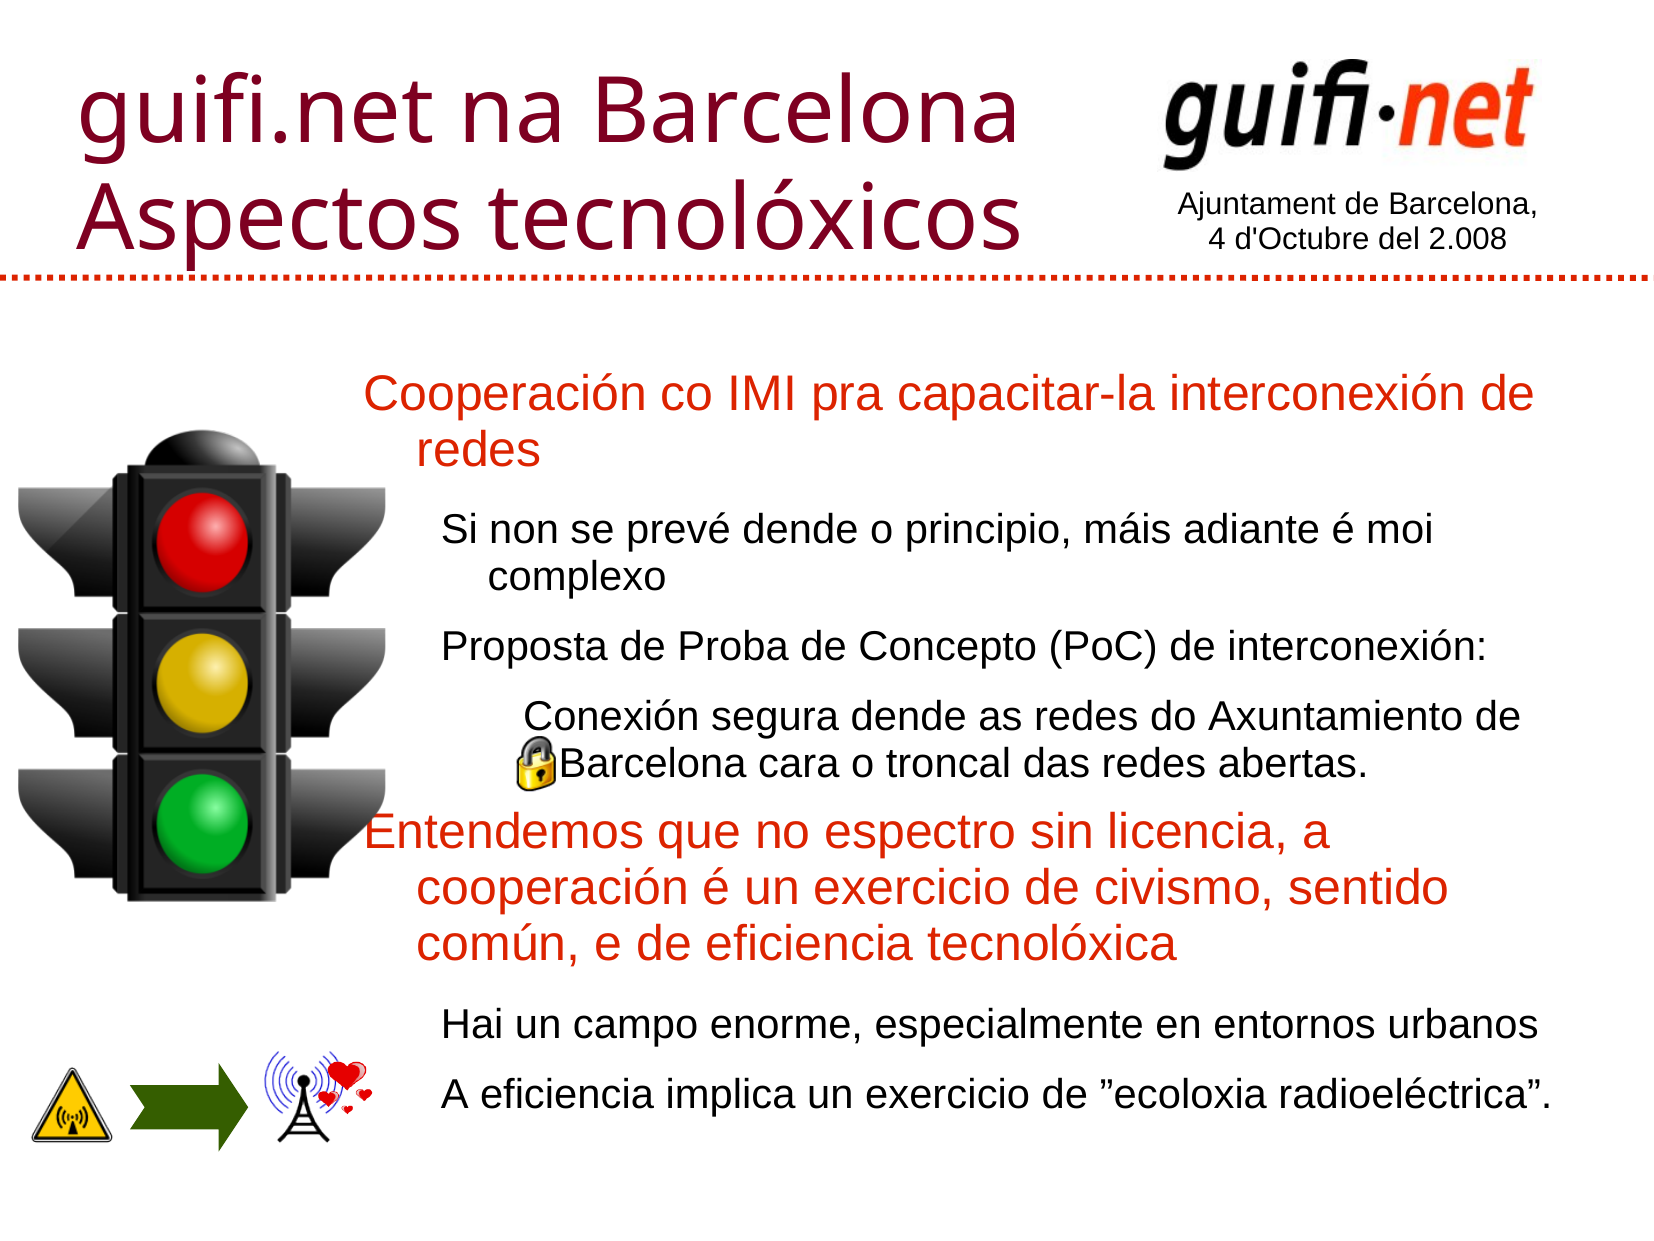

guifi.net na Barcelona
Aspectos tecnolóxicos
Cooperación co IMI pra capacitar-la interconexión de redes
Si non se prevé dende o principio, máis adiante é moi complexo
Proposta de Proba de Concepto (PoC) de interconexión:
Conexión segura dende as redes do Axuntamiento de Barcelona cara o troncal das redes abertas.
Entendemos que no espectro sin licencia, a cooperación é un exercicio de civismo, sentido común, e de eficiencia tecnolóxica
Hai un campo enorme, especialmente en entornos urbanos
A eficiencia implica un exercicio de ”ecoloxia radioeléctrica”.